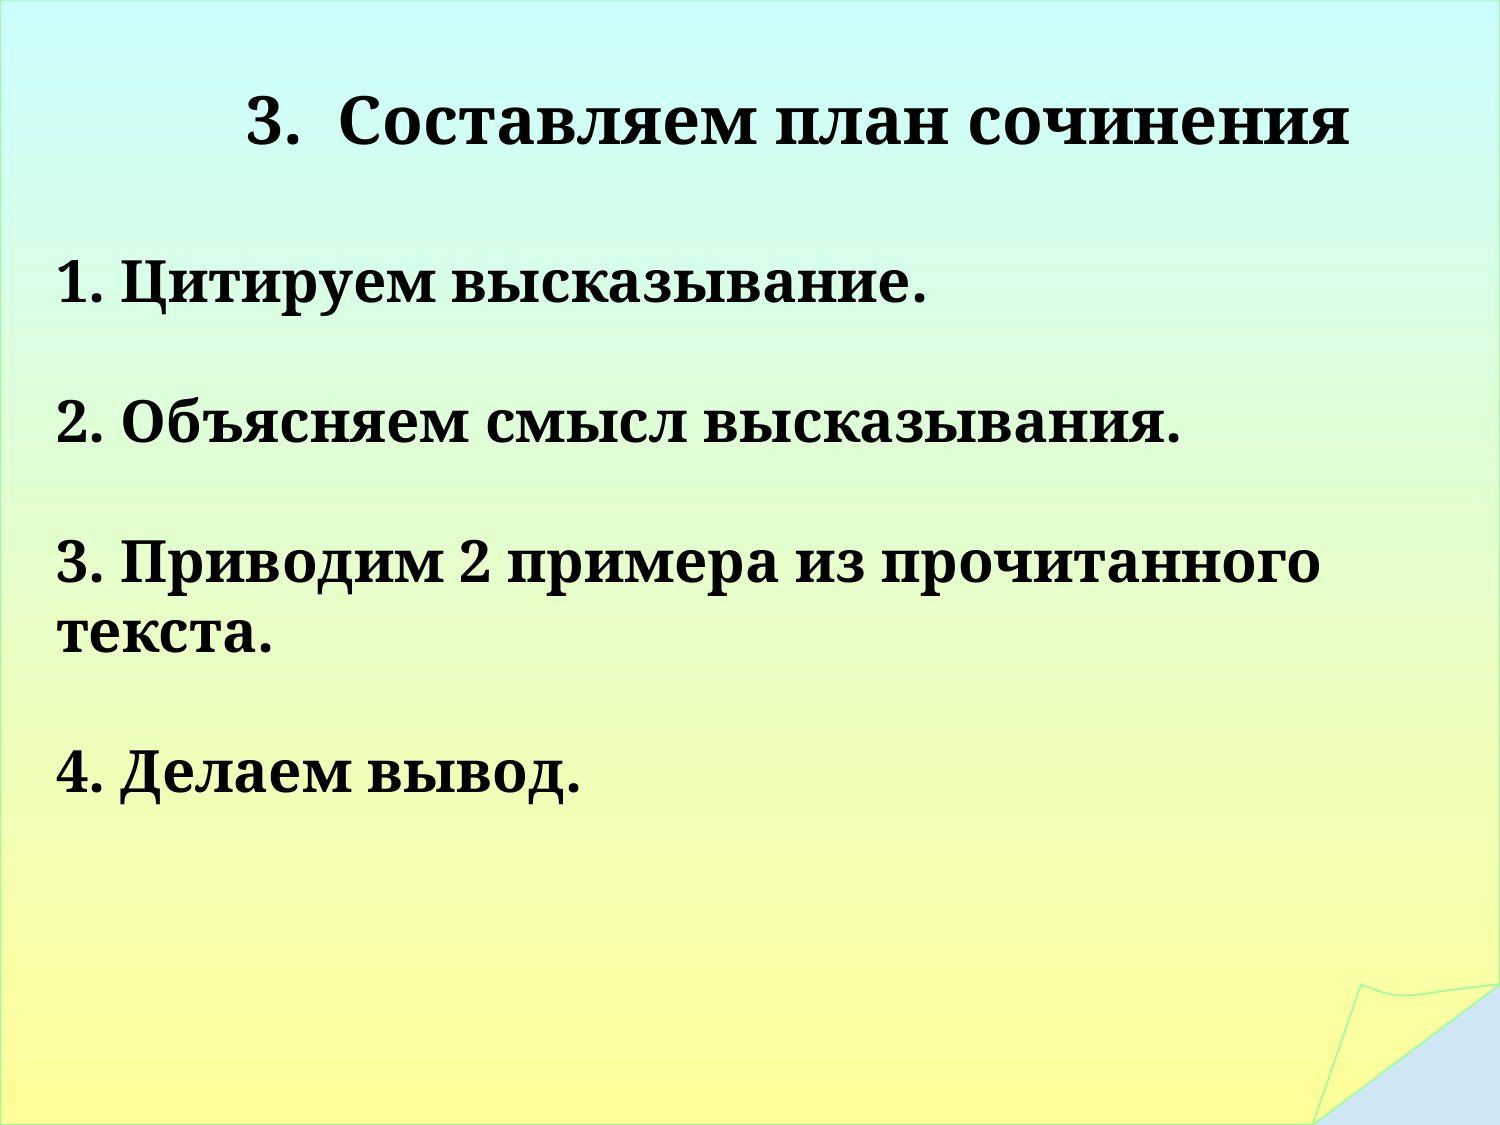

3.  Составляем план сочинения
1. Цитируем высказывание.
2. Объясняем смысл высказывания.
3. Приводим 2 примера из прочитанного текста.
4. Делаем вывод.